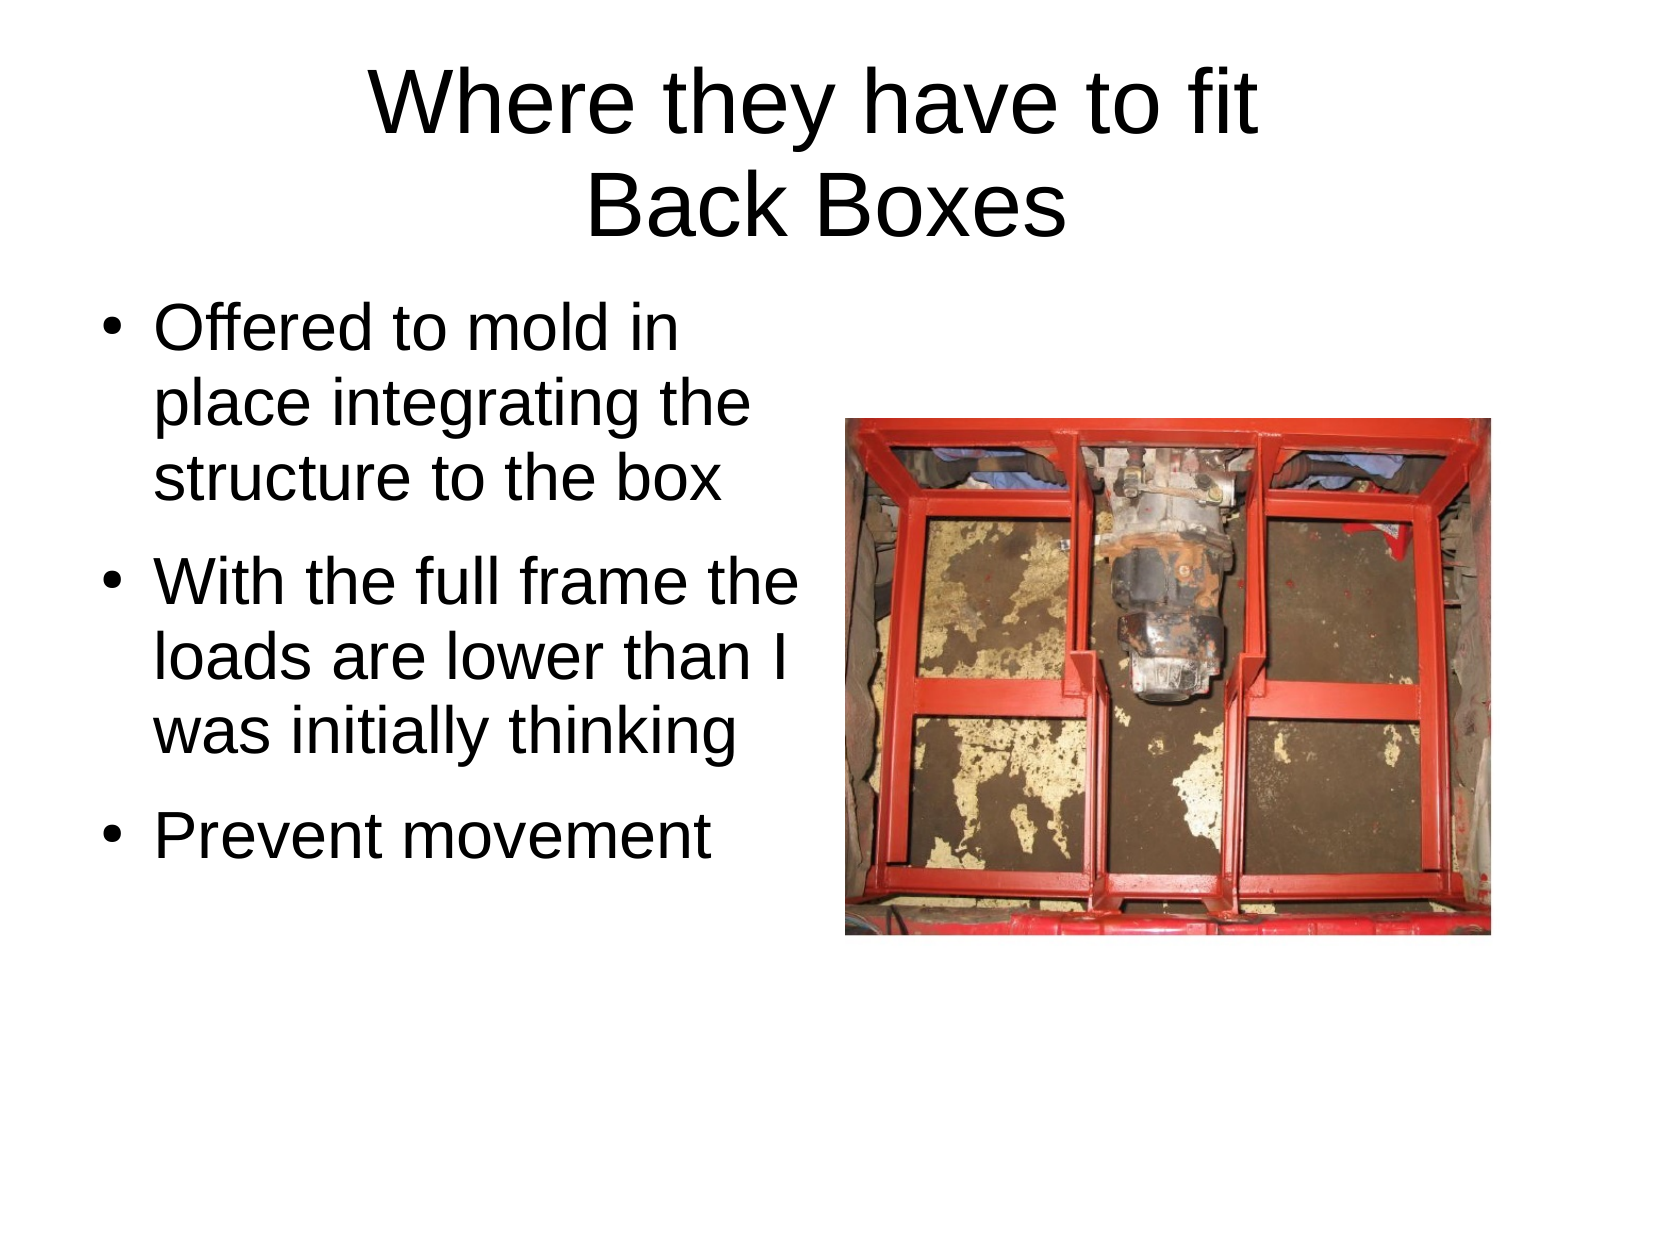

# Where they have to fit Back Boxes
Offered to mold in place integrating the structure to the box
With the full frame the loads are lower than I was initially thinking
Prevent movement